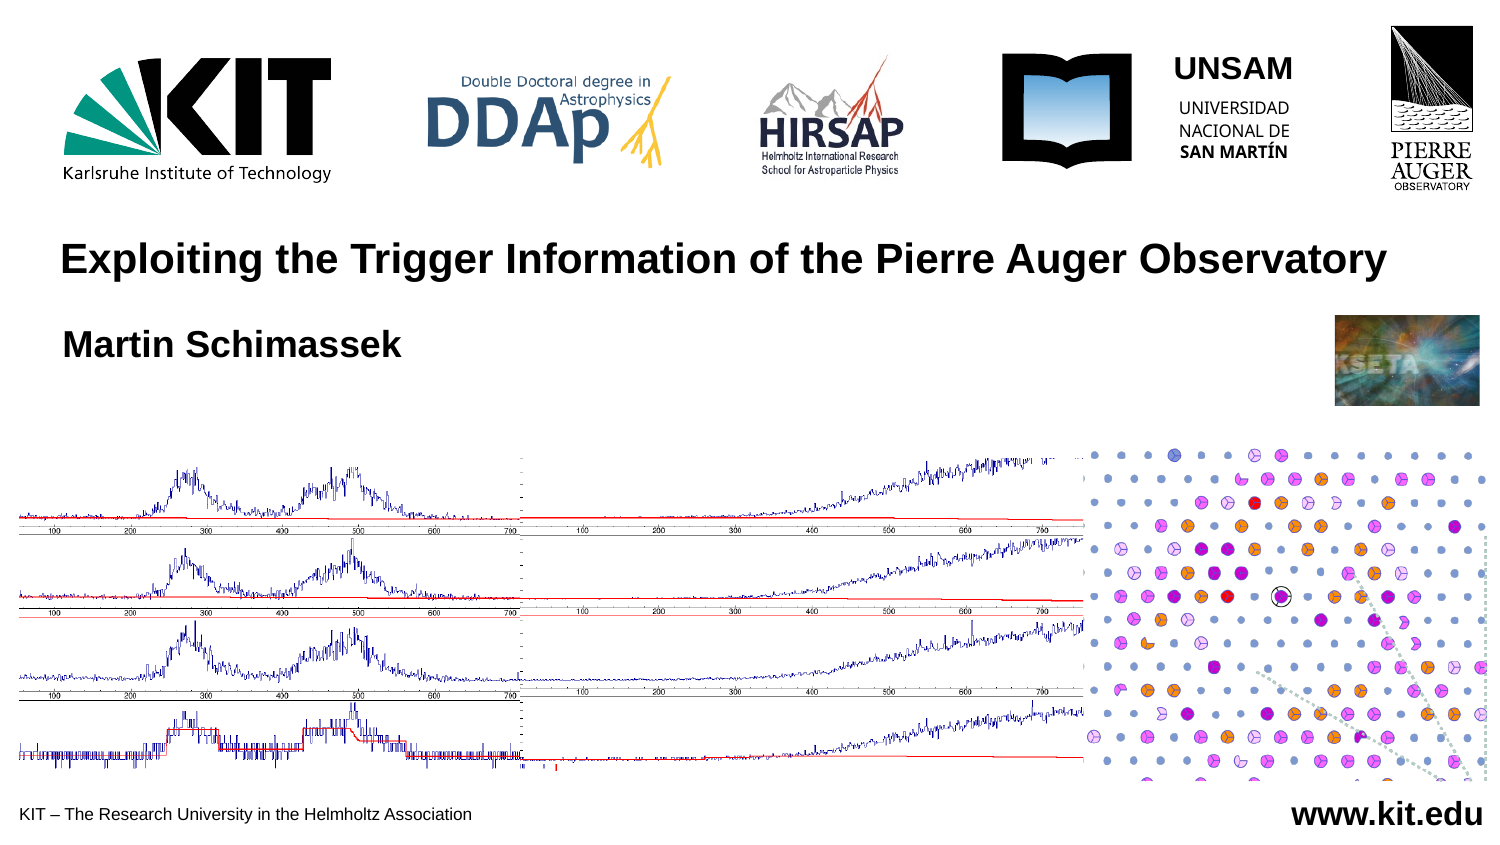

# Exploiting the Trigger Information of the Pierre Auger Observatory
Martin Schimassek